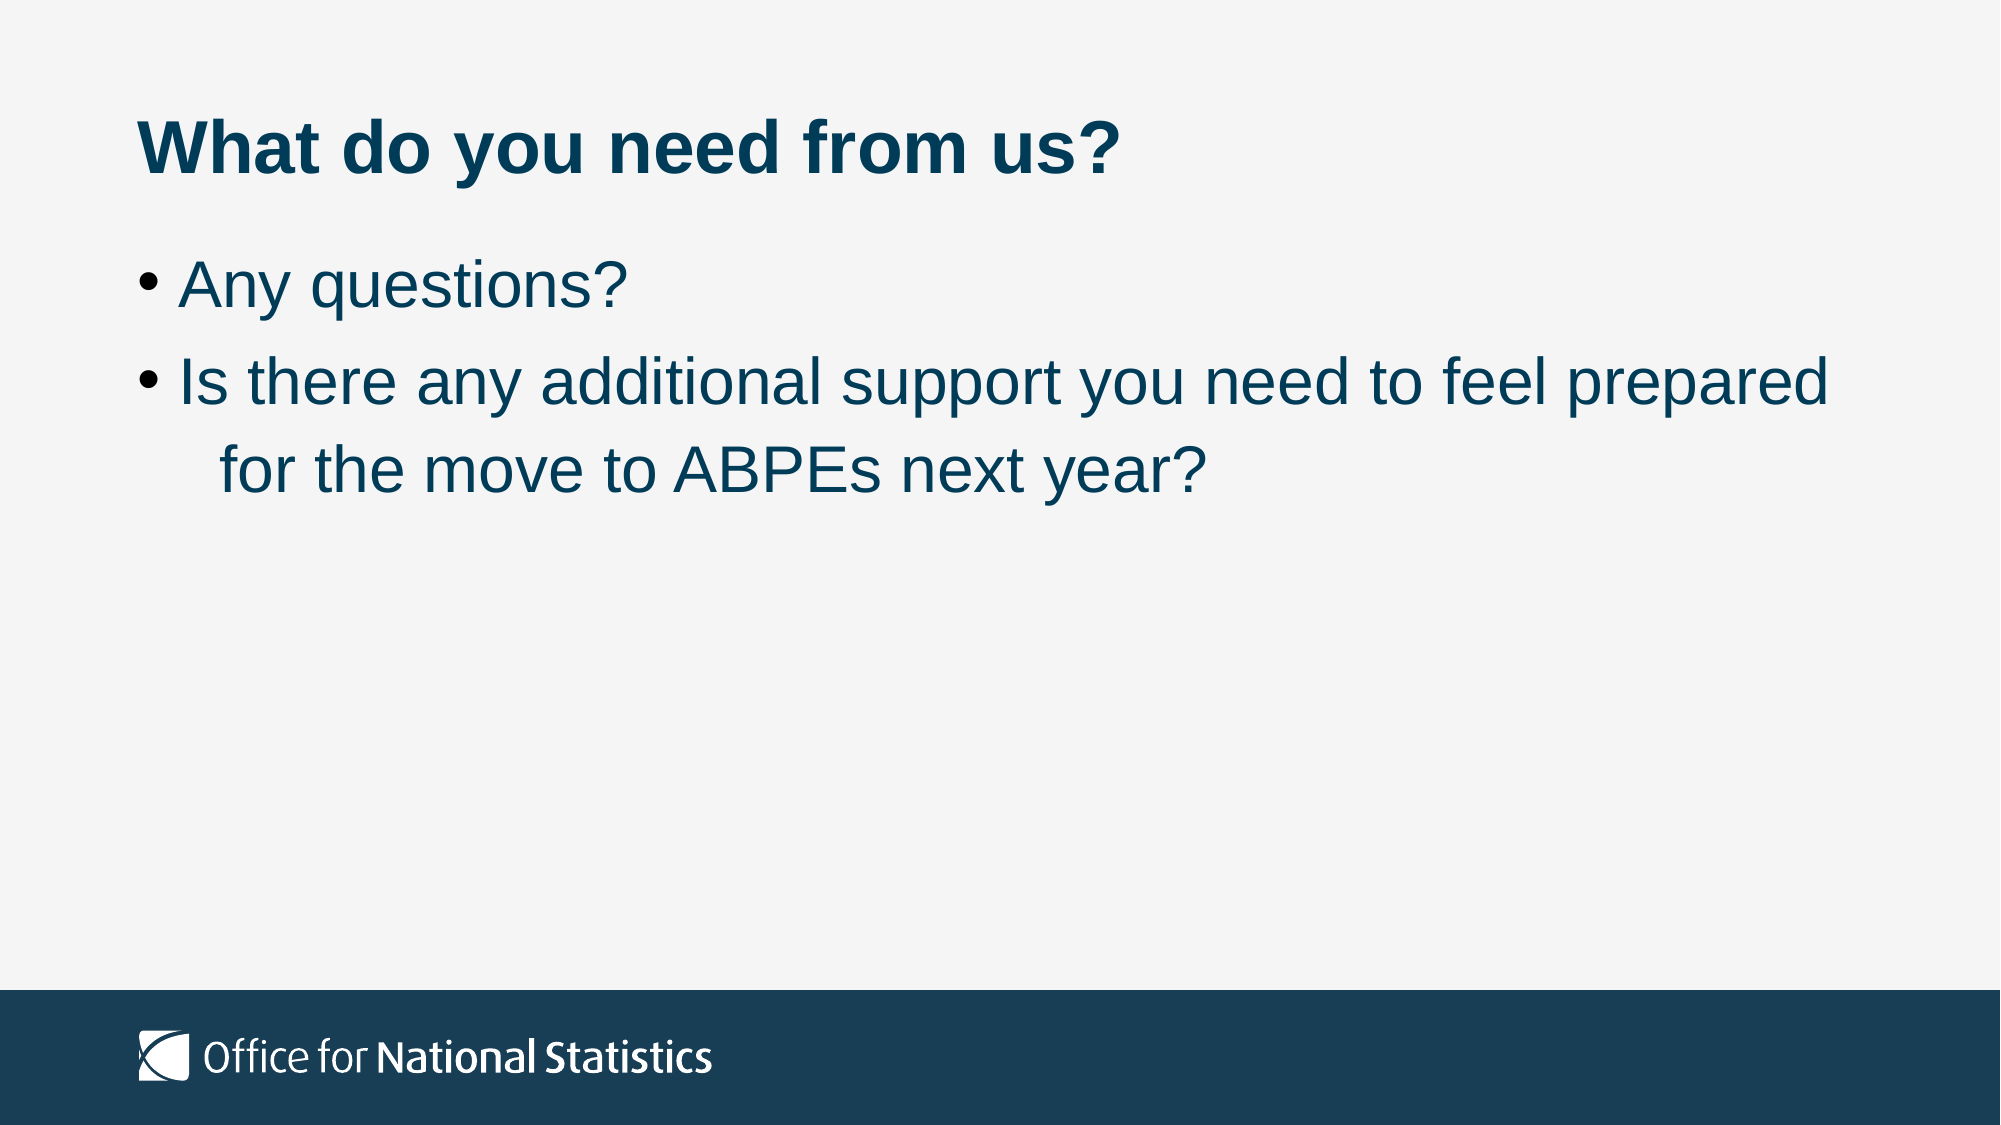

What do you need from us?
# Any questions?
Is there any additional support you need to feel prepared for the move to ABPEs next year?